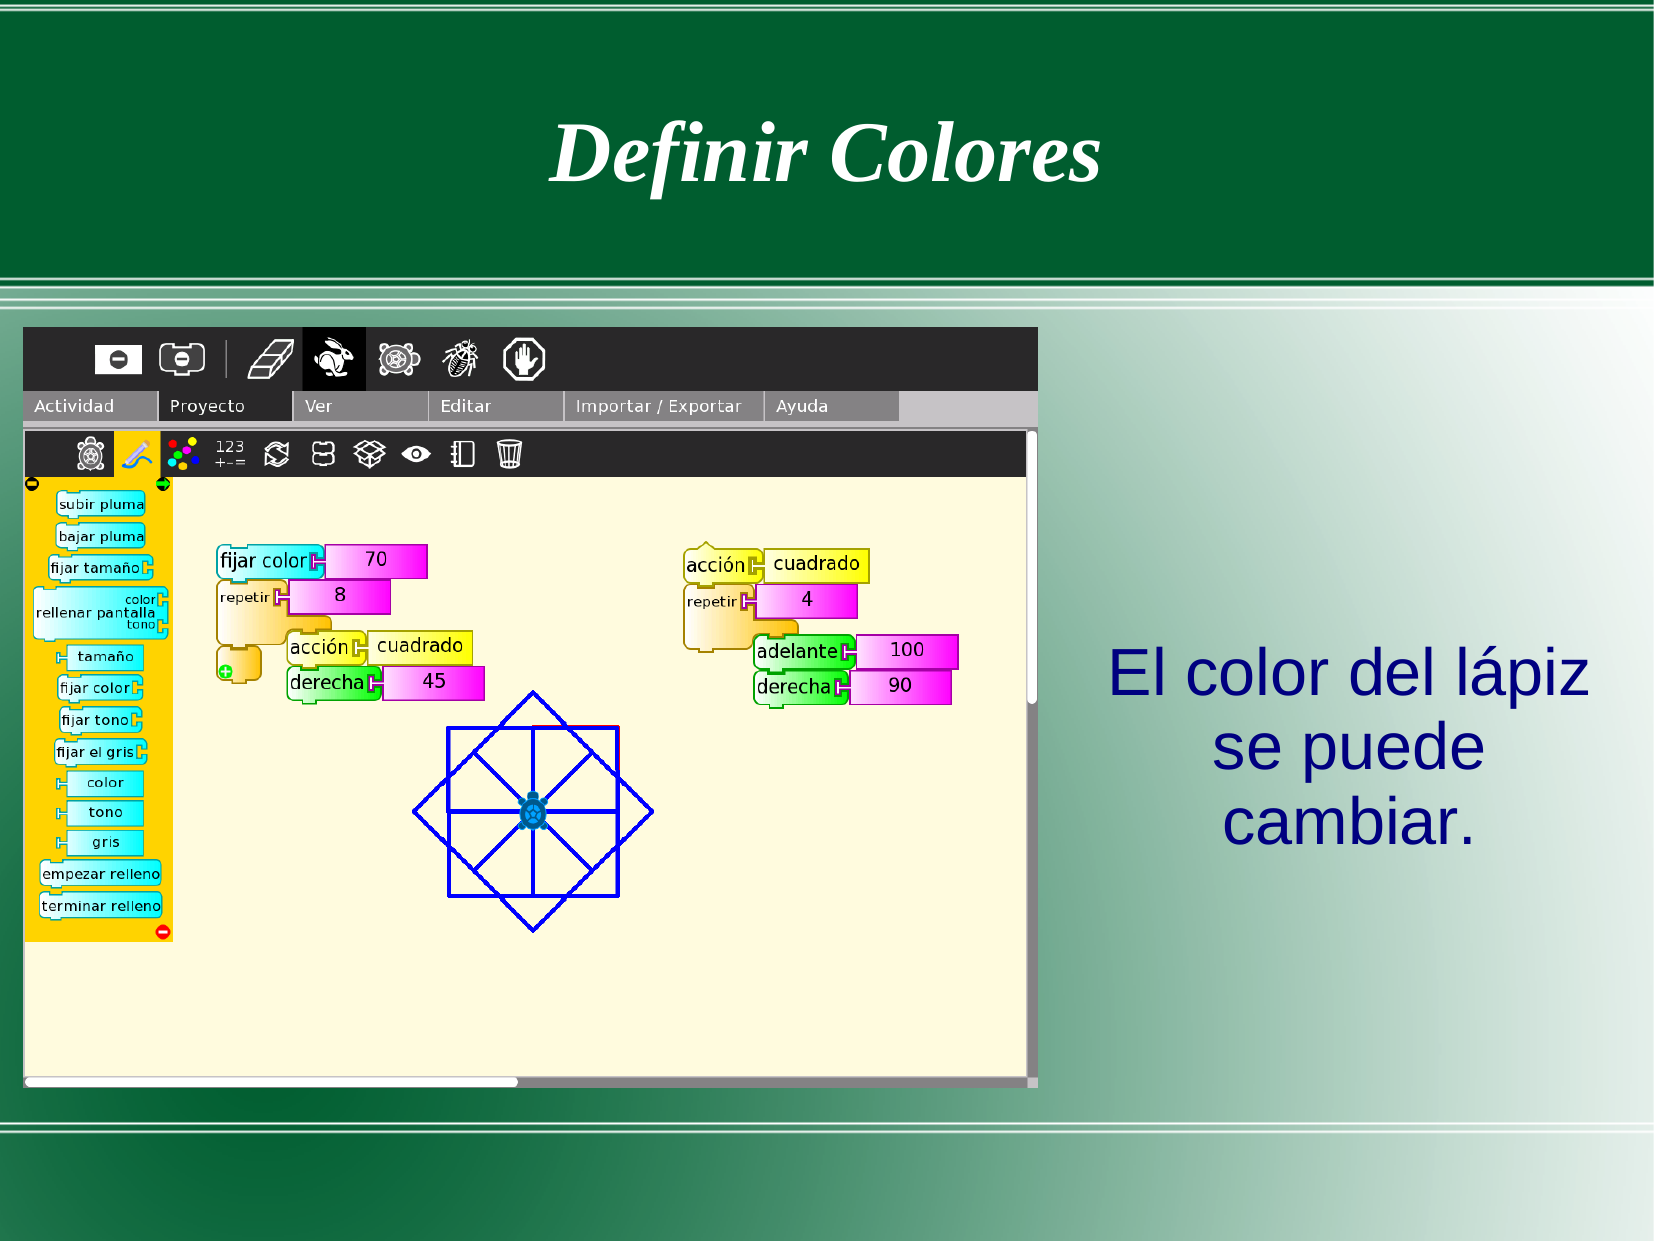

# Definir Colores
El color del lápiz se puede cambiar.